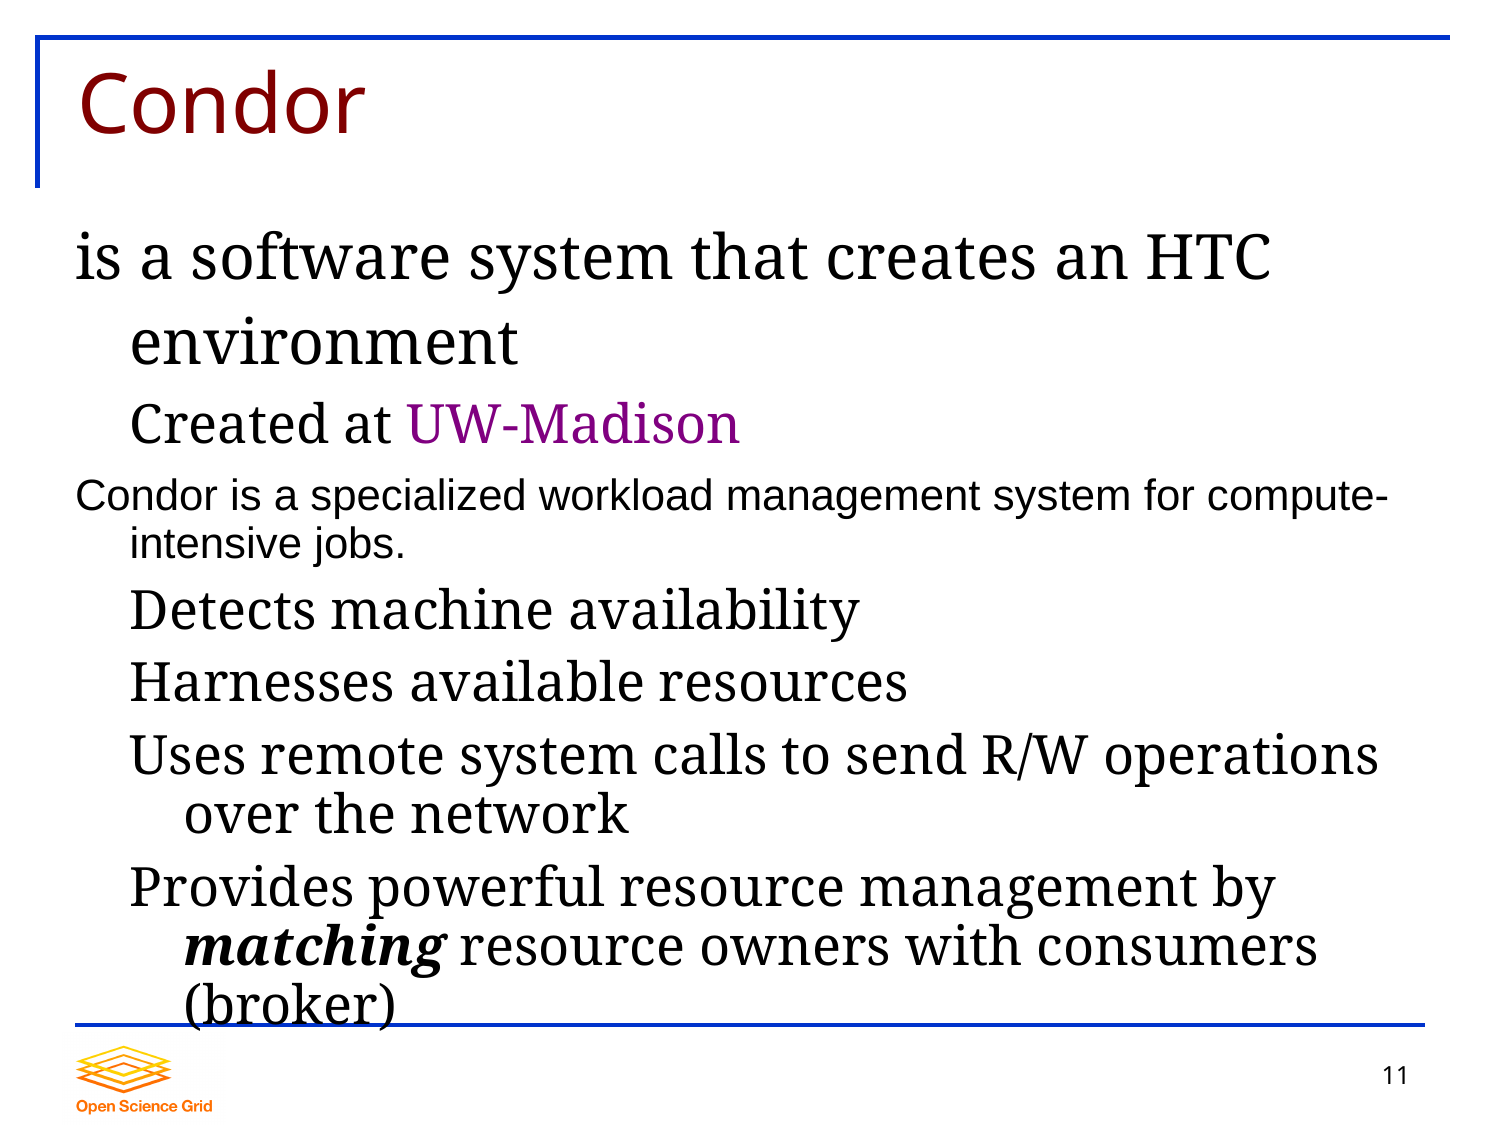

# Condor
is a software system that creates an HTC environment
Created at UW-Madison
Condor is a specialized workload management system for compute-intensive jobs.
Detects machine availability
Harnesses available resources
Uses remote system calls to send R/W operations over the network
Provides powerful resource management by matching resource owners with consumers (broker)
11